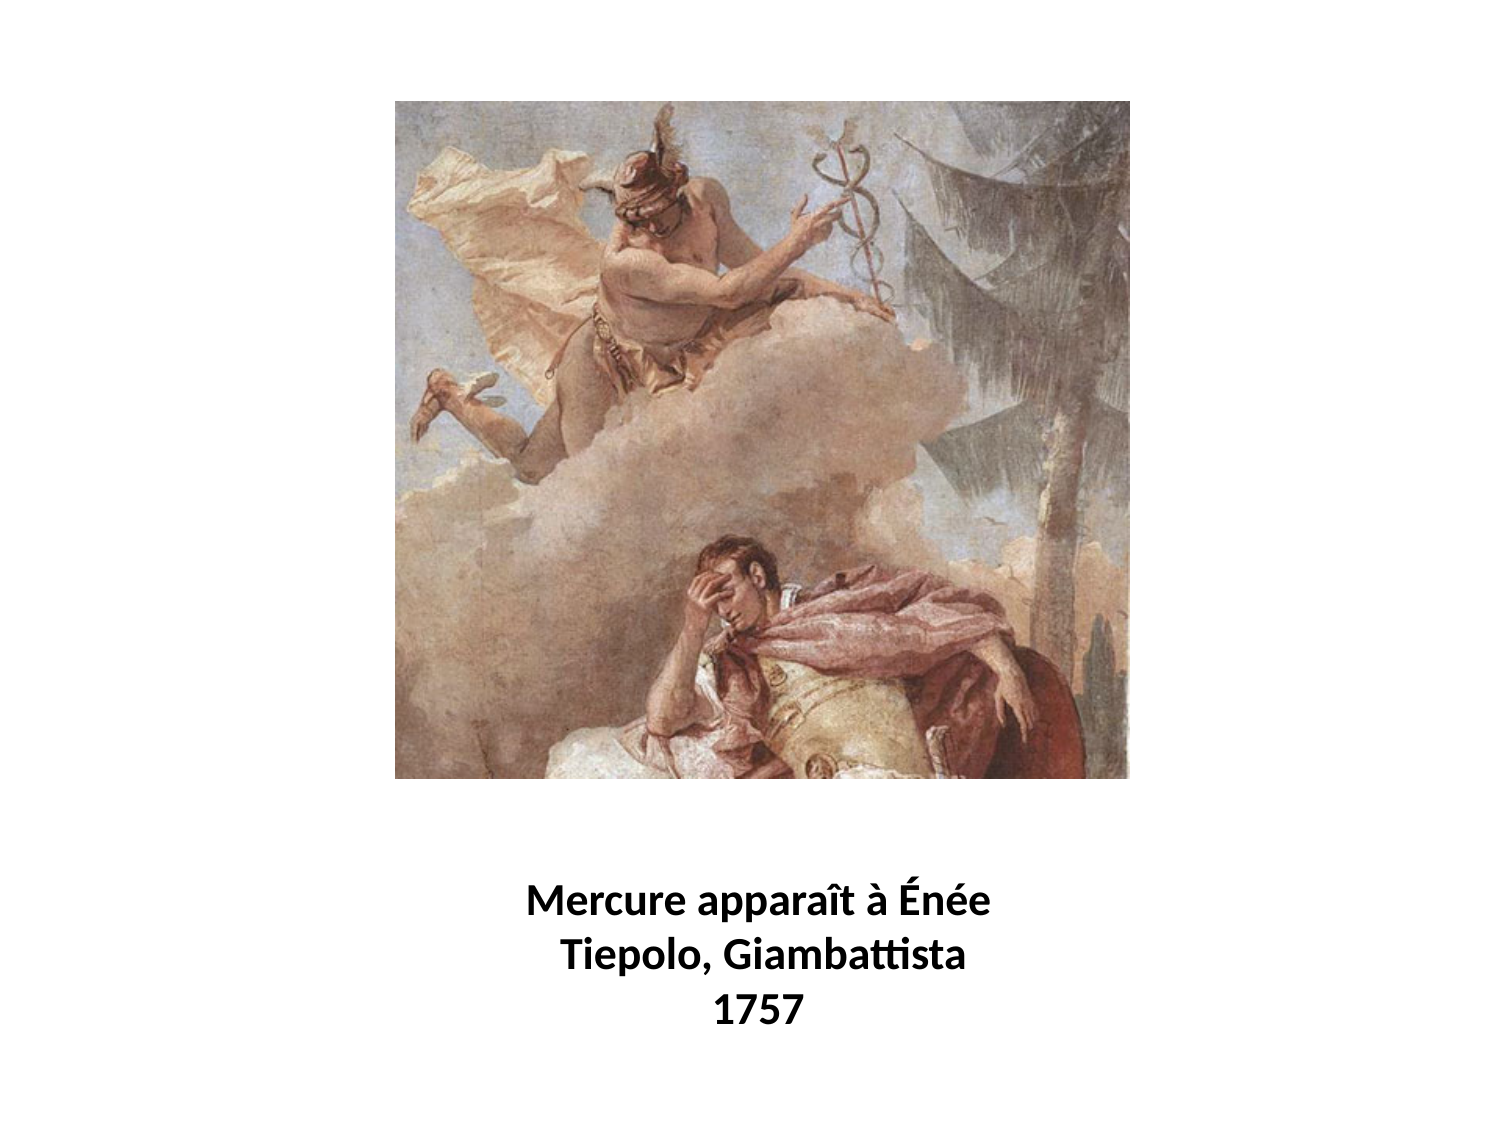

# Mercure apparaît à Énée Tiepolo, Giambattista 1757